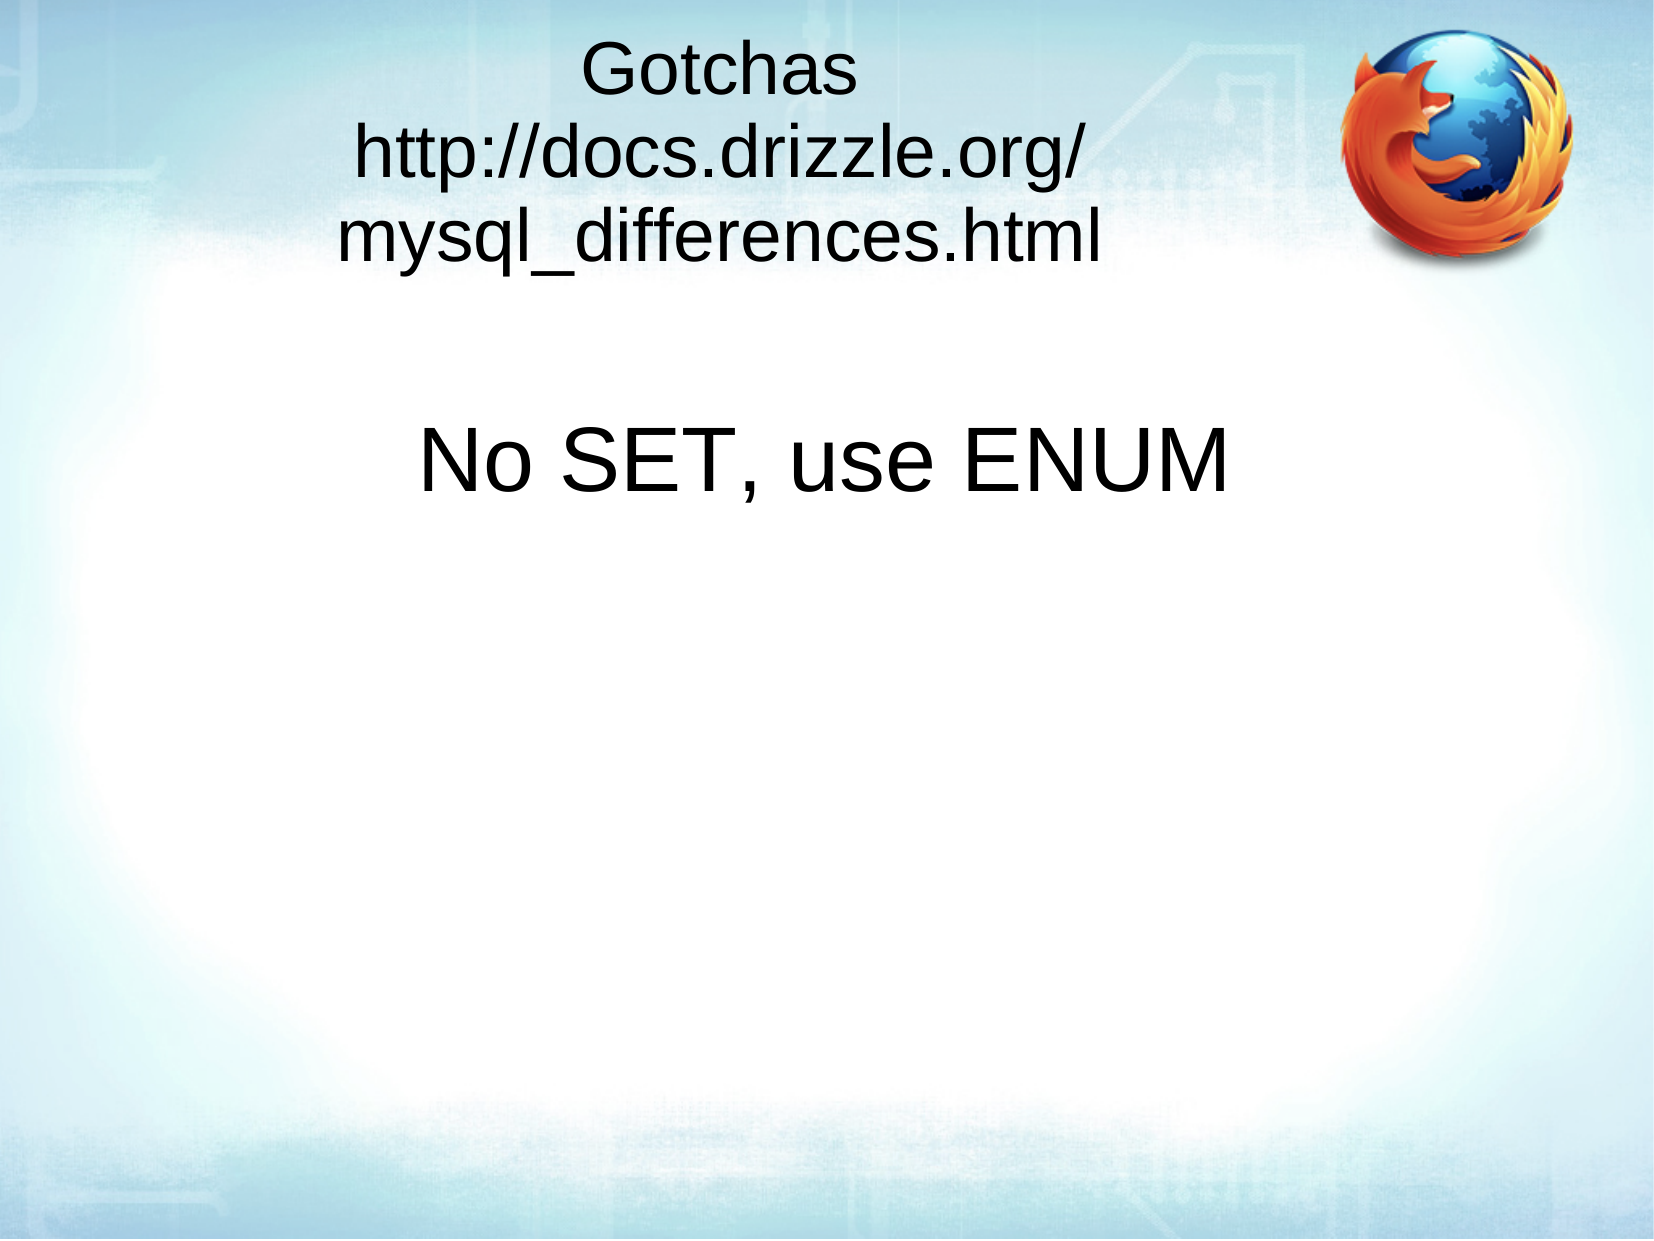

# Gotchas http://docs.drizzle.org/ mysql_differences.html
No SET, use ENUM